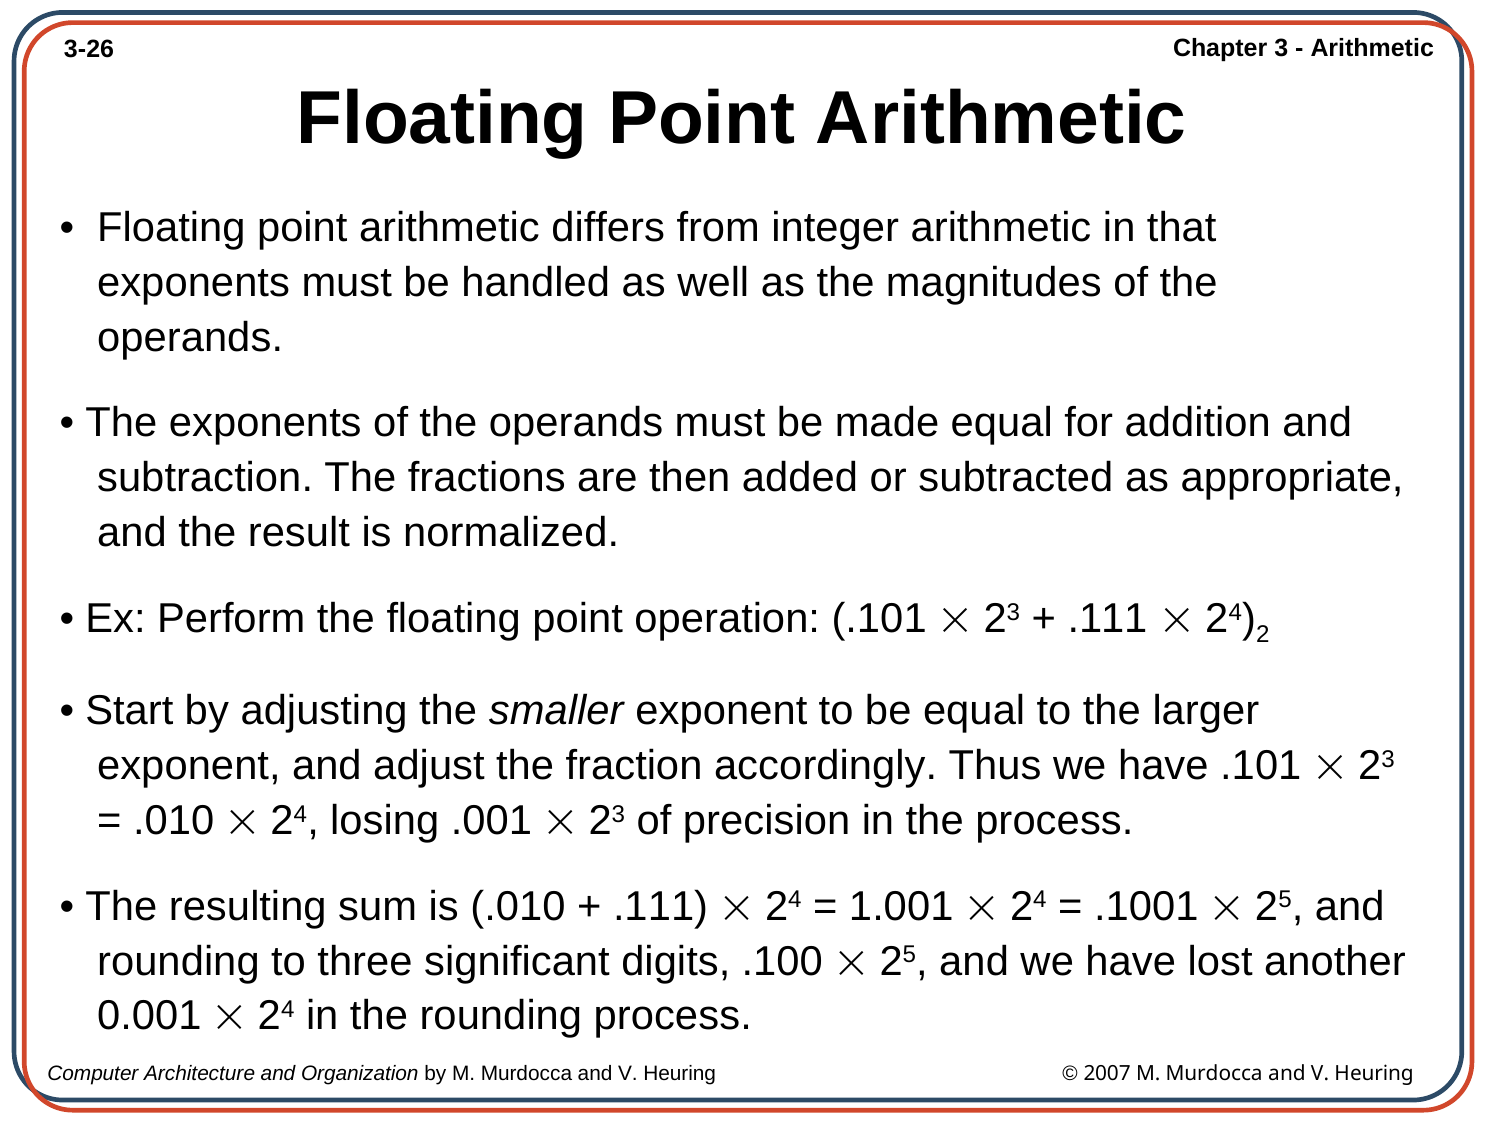

# Floating Point Arithmetic
•	Floating point arithmetic differs from integer arithmetic in that exponents must be handled as well as the magnitudes of the operands.
• The exponents of the operands must be made equal for addition and subtraction. The fractions are then added or subtracted as appropriate, and the result is normalized.
• Ex: Perform the floating point operation: (.101  23 + .111  24)2
• Start by adjusting the smaller exponent to be equal to the larger exponent, and adjust the fraction accordingly. Thus we have .101  23 = .010  24, losing .001  23 of precision in the process.
• The resulting sum is (.010 + .111)  24 = 1.001  24 = .1001  25, and rounding to three significant digits, .100  25, and we have lost another 0.001  24 in the rounding process.